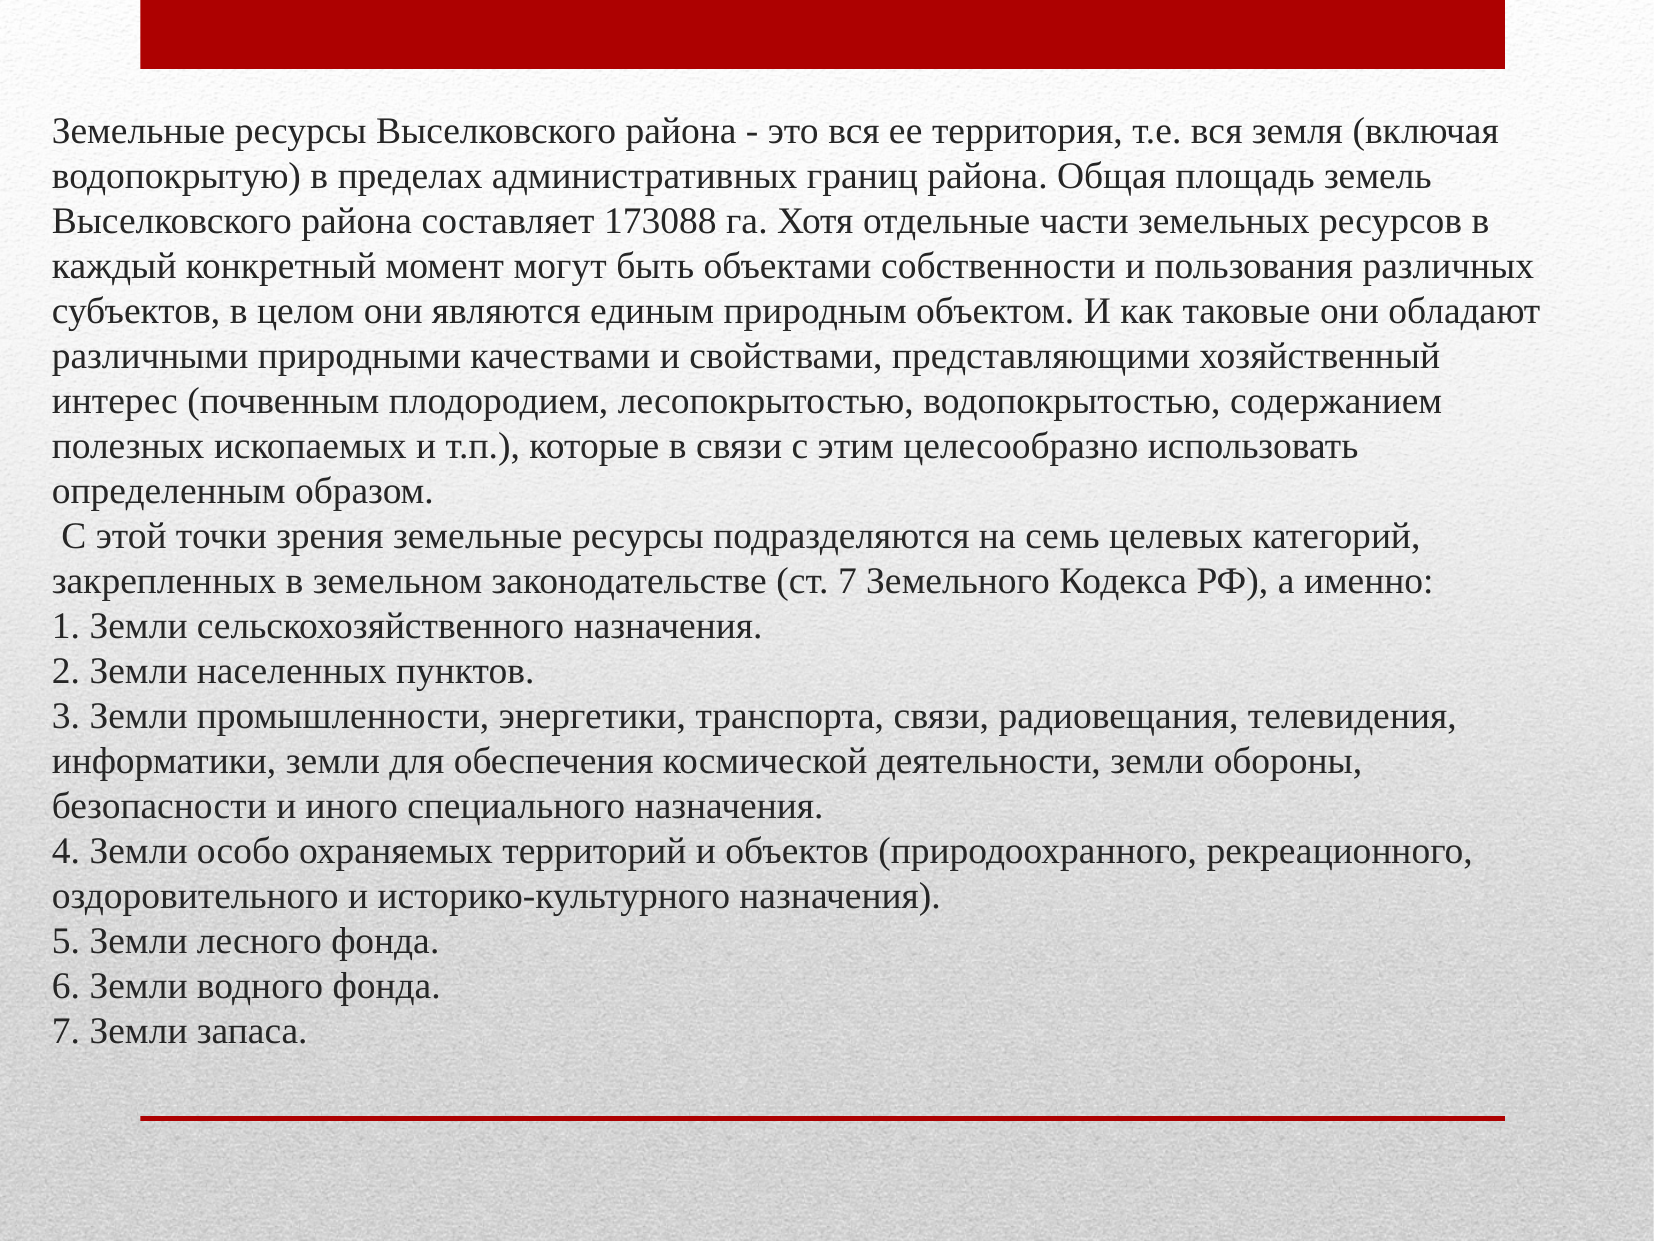

# Земельные ресурсы Выселковского района - это вся ее территория, т.е. вся земля (включая водопокрытую) в пределах административных границ района. Общая площадь земель Выселковского района составляет 173088 га. Хотя отдельные части земельных ресурсов в каждый конкретный момент могут быть объектами собственности и пользования различных субъектов, в целом они являются единым природным объектом. И как таковые они обладают различными природными качествами и свойствами, представляющими хозяйственный интерес (почвенным плодородием, лесопокрытостью, водопокрытостью, содержанием полезных ископаемых и т.п.), которые в связи с этим целесообразно использовать определенным образом.  С этой точки зрения земельные ресурсы подразделяются на семь целевых категорий, закрепленных в земельном законодательстве (ст. 7 Земельного Кодекса РФ), а именно: 1. Земли сельскохозяйственного назначения. 2. Земли населенных пунктов. 3. Земли промышленности, энергетики, транспорта, связи, радиовещания, телевидения, информатики, земли для обеспечения космической деятельности, земли обороны, безопасности и иного специального назначения. 4. Земли особо охраняемых территорий и объектов (природоохранного, рекреационного, оздоровительного и историко-культурного назначения). 5. Земли лесного фонда. 6. Земли водного фонда. 7. Земли запаса.